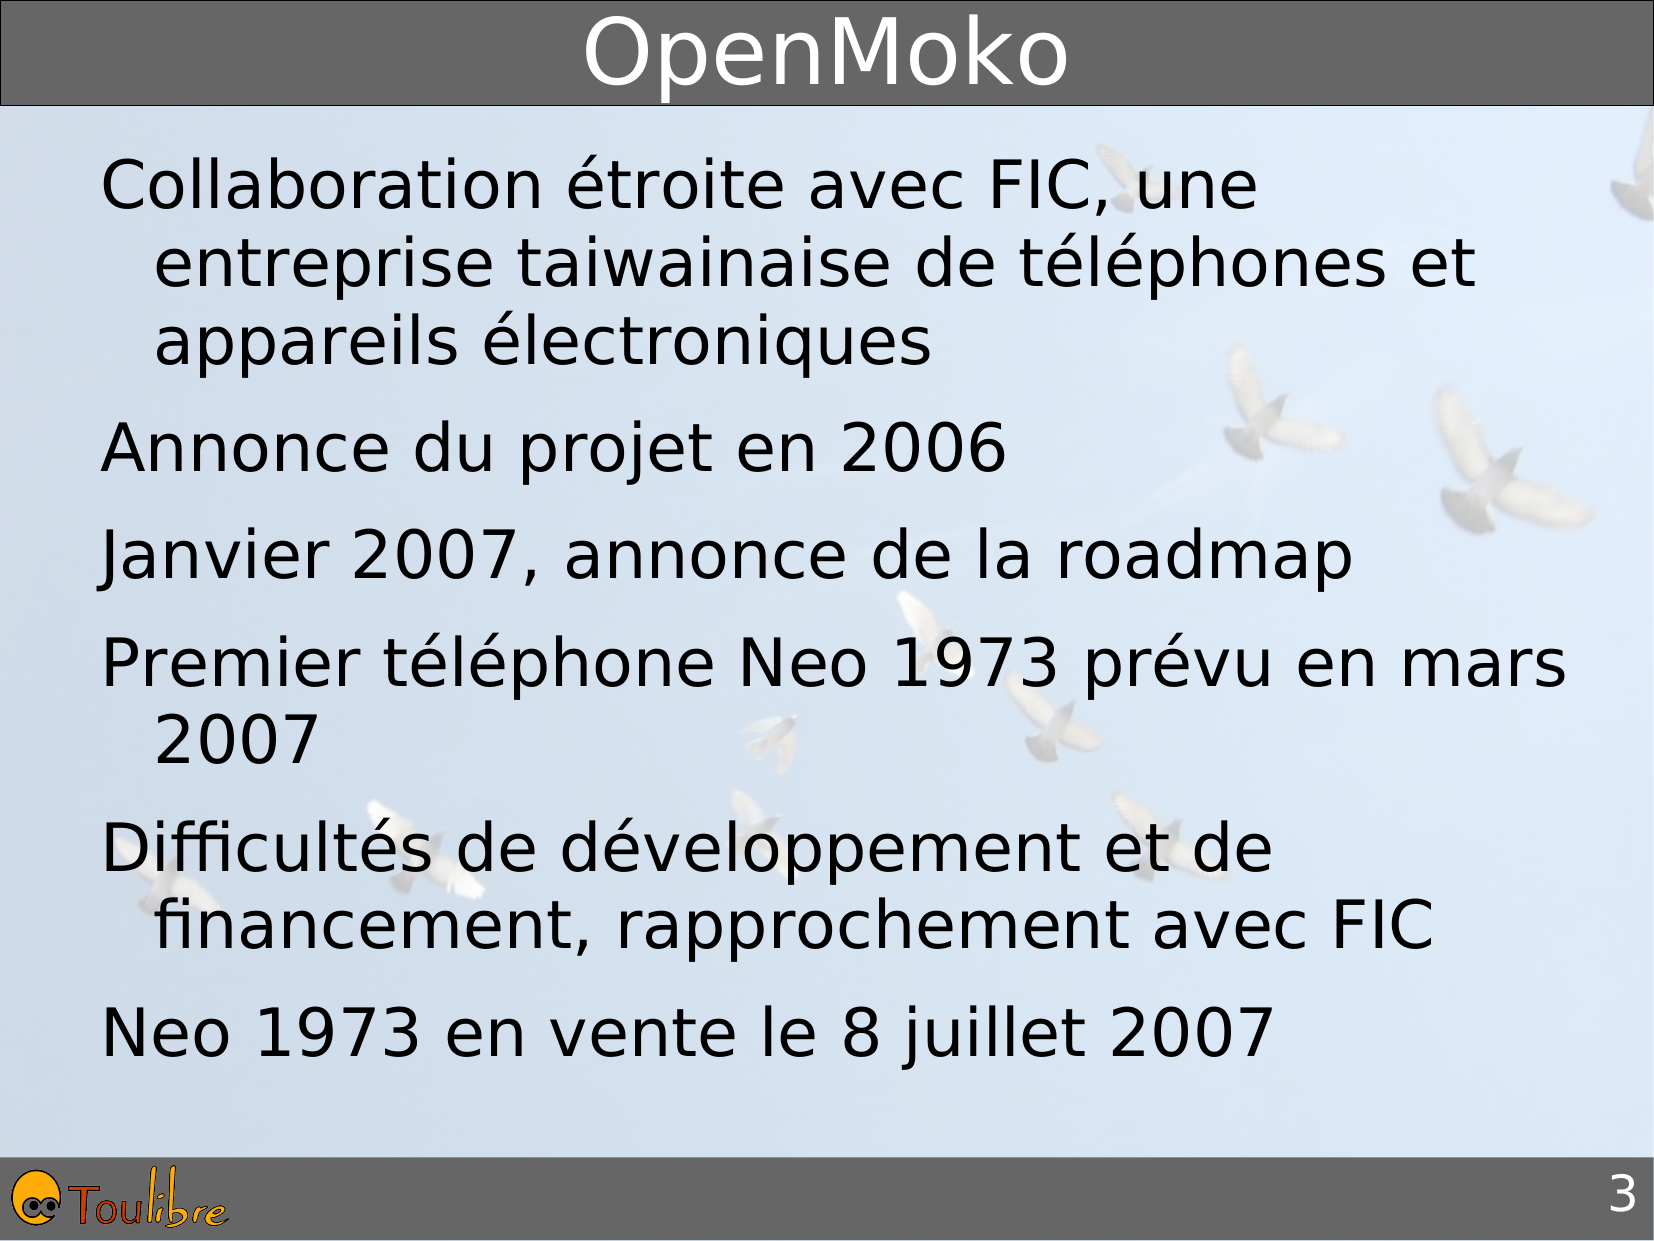

# OpenMoko
Collaboration étroite avec FIC, une entreprise taiwainaise de téléphones et appareils électroniques
Annonce du projet en 2006
Janvier 2007, annonce de la roadmap
Premier téléphone Neo 1973 prévu en mars 2007
Difficultés de développement et de financement, rapprochement avec FIC
Neo 1973 en vente le 8 juillet 2007